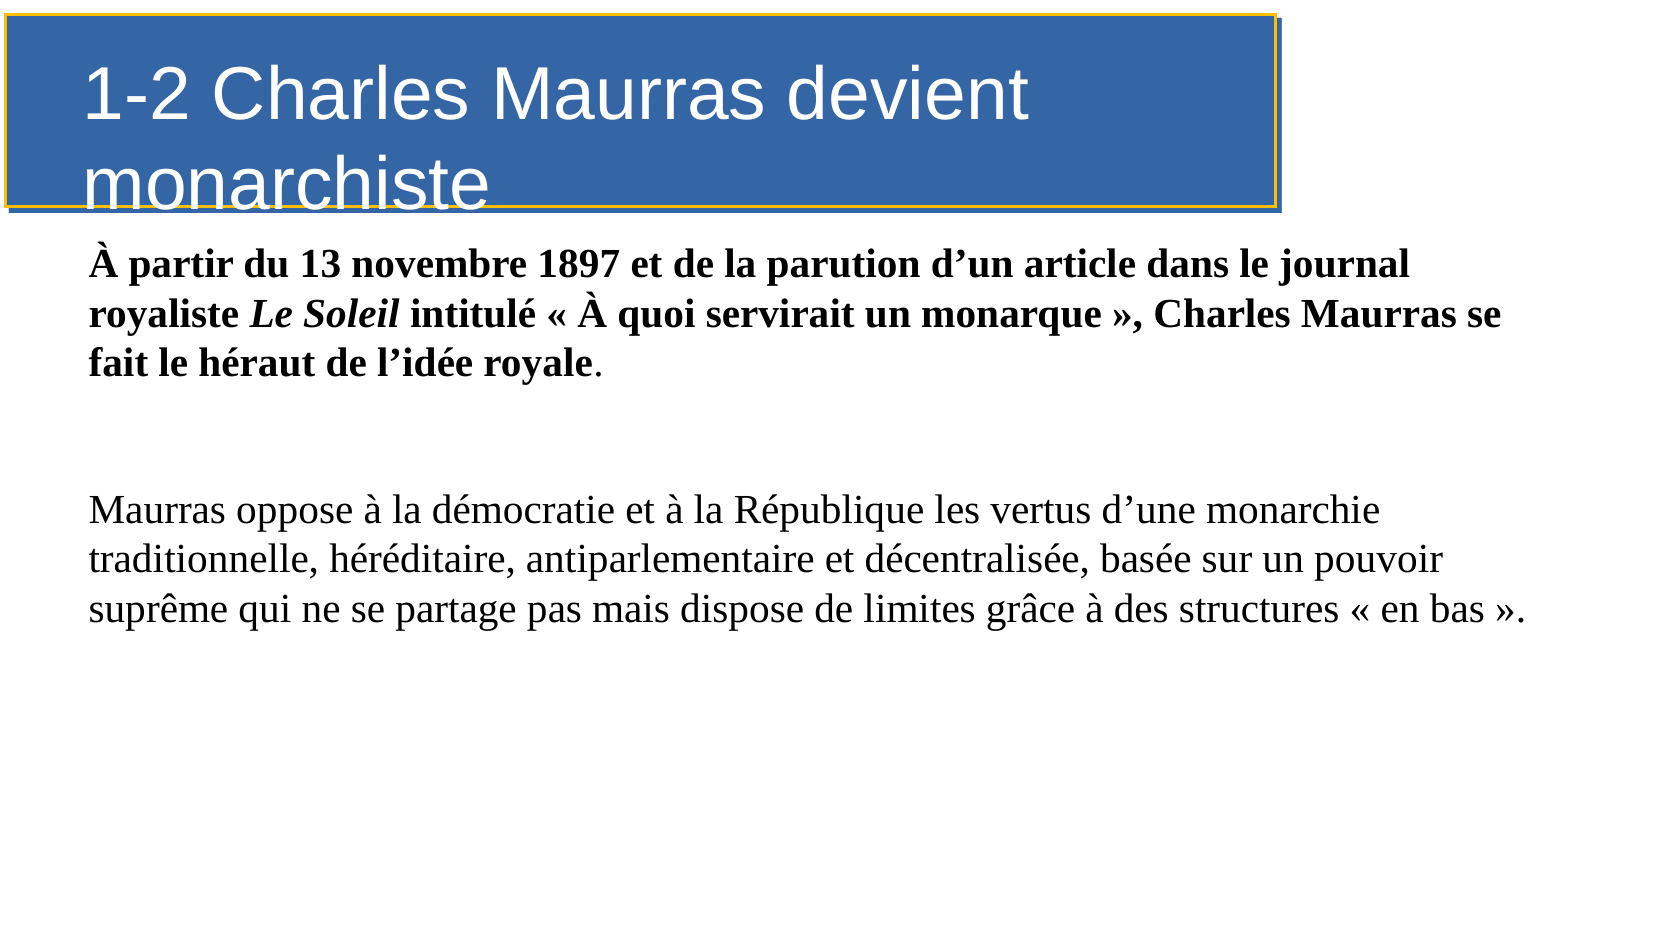

# 1-2 Charles Maurras devient monarchiste
À partir du 13 novembre 1897 et de la parution d’un article dans le journal royaliste Le Soleil intitulé « À quoi servirait un monarque », Charles Maurras se fait le héraut de l’idée royale.
Maurras oppose à la démocratie et à la République les vertus d’une monarchie traditionnelle, héréditaire, antiparlementaire et décentralisée, basée sur un pouvoir suprême qui ne se partage pas mais dispose de limites grâce à des structures « en bas ».